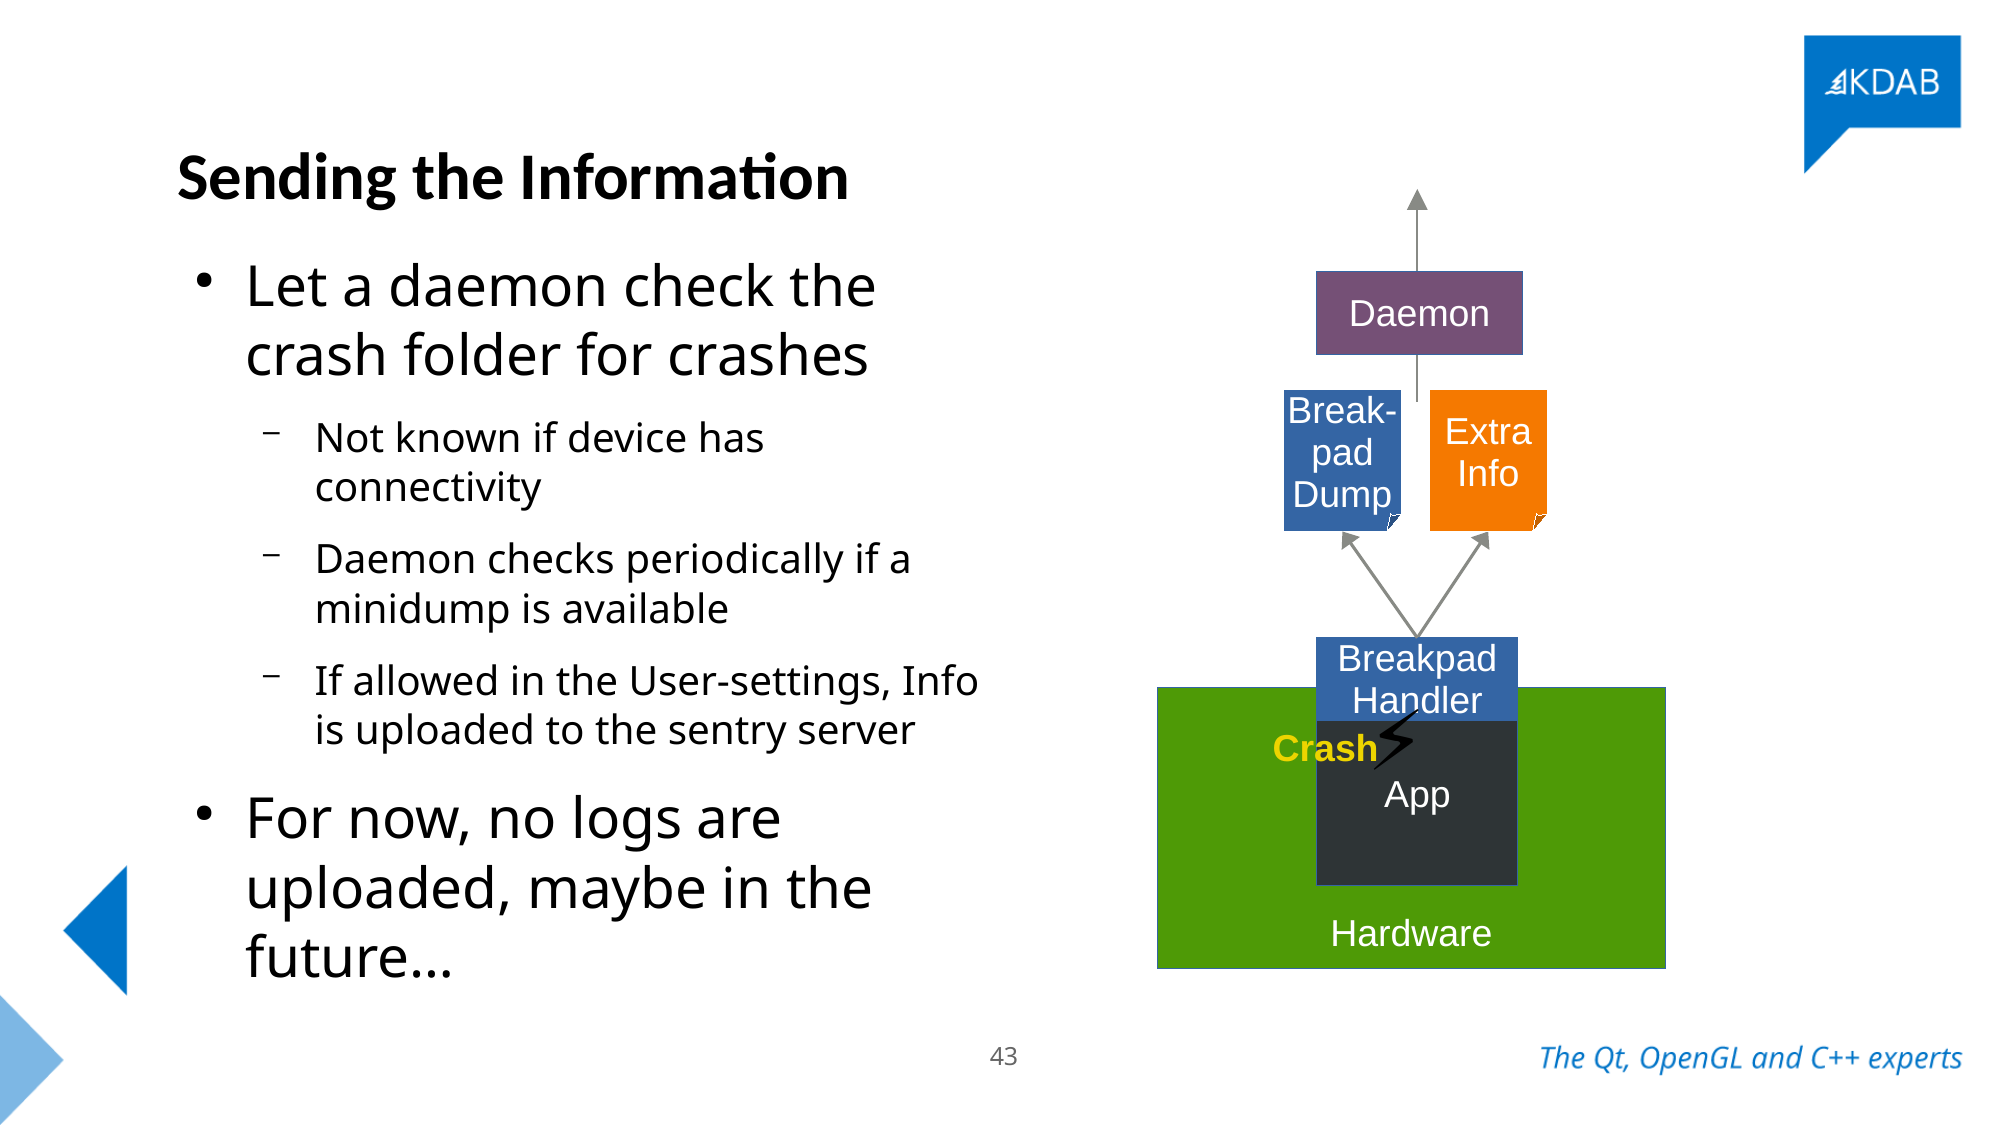

# Sending the Information
Let a daemon check the crash folder for crashes
Not known if device has connectivity
Daemon checks periodically if a minidump is available
If allowed in the User-settings, Info is uploaded to the sentry server
For now, no logs are uploaded, maybe in the future…
Daemon
Break-
pad
Dump
Extra
Info
Breakpad
Handler
Hardware
⚡
App
Crash